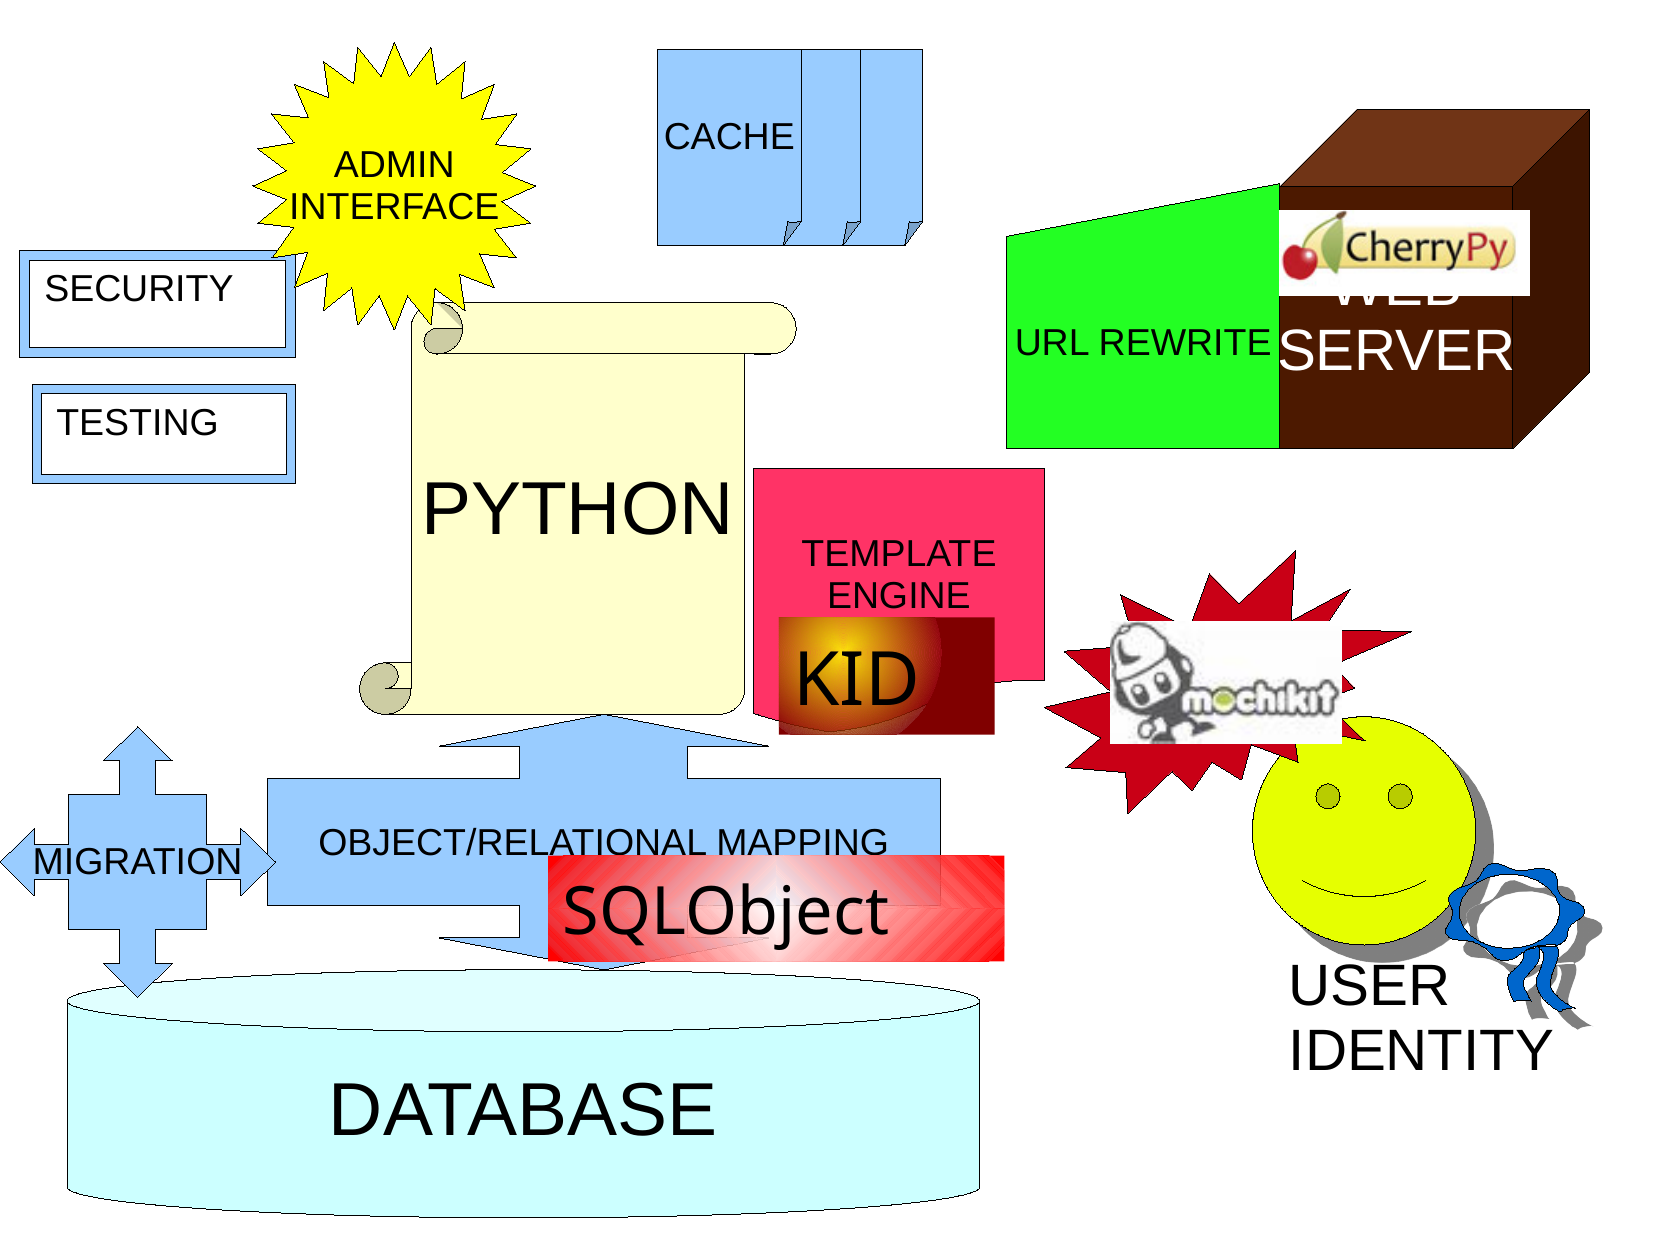

ADMIN
INTERFACE
CACHE
WEB
SERVER
URL REWRITE
SECURITY
PYTHON
TESTING
TEMPLATE
ENGINE
AJAX
KID
OBJECT/RELATIONAL MAPPING
MIGRATION
SQLObject
USER
IDENTITY
DATABASE